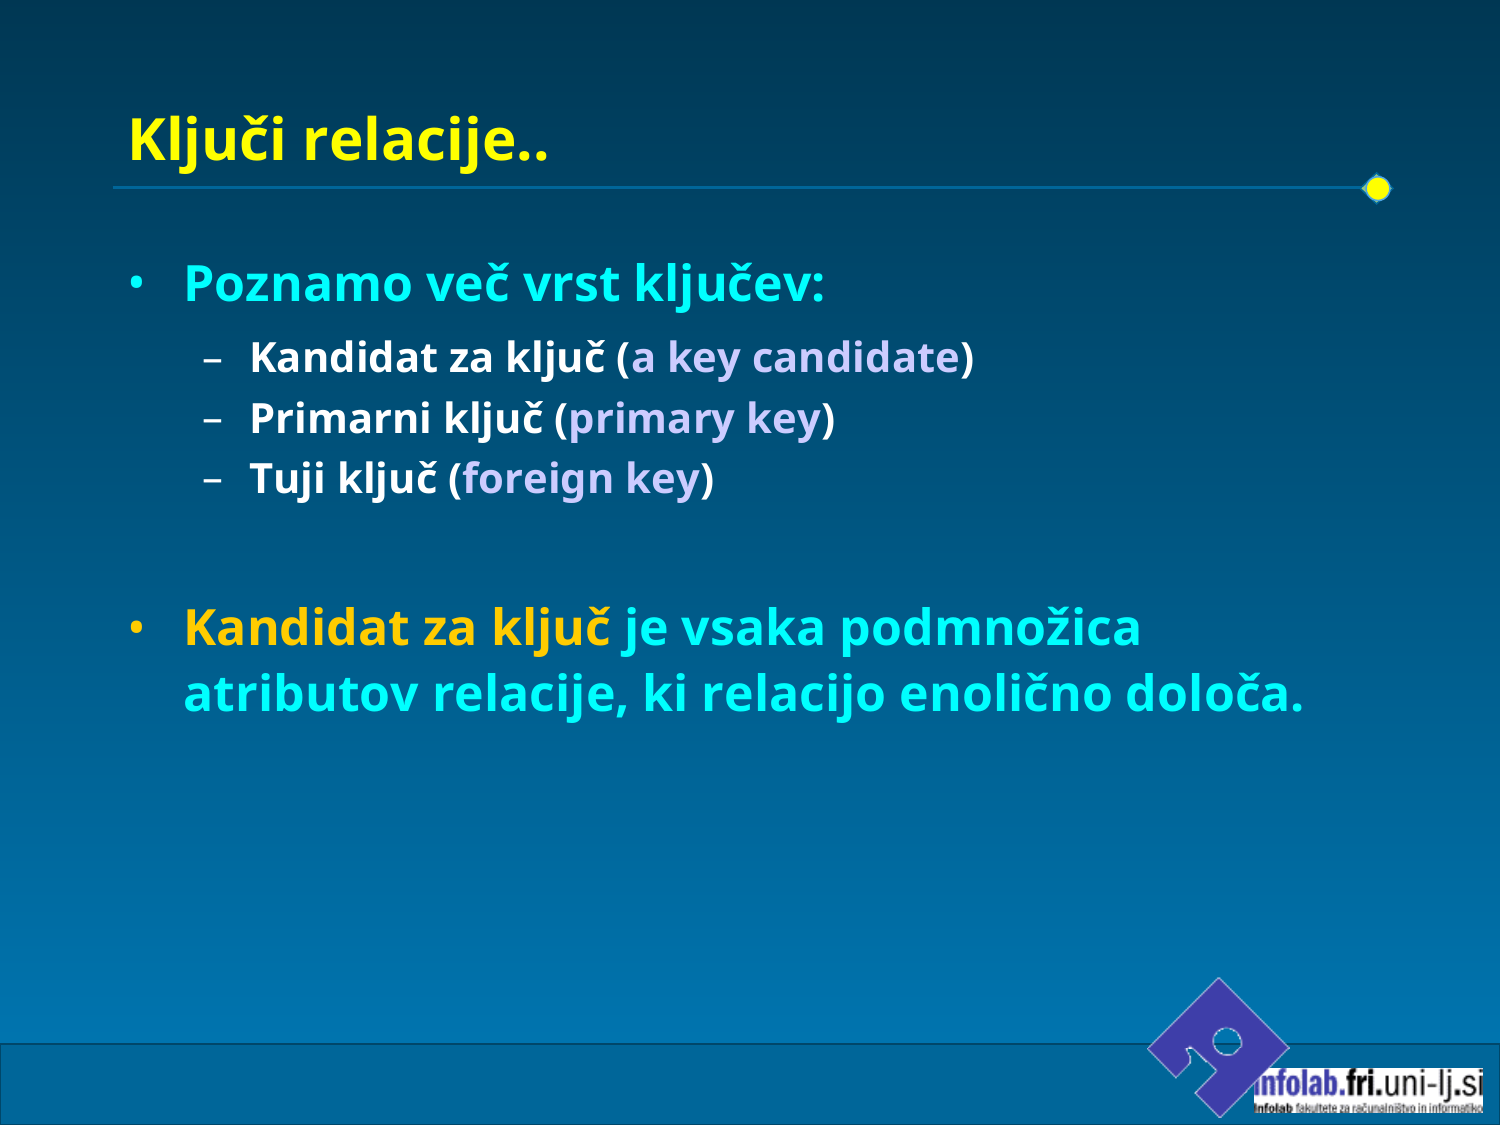

# Ključi relacije..
Poznamo več vrst ključev:
Kandidat za ključ (a key candidate)
Primarni ključ (primary key)
Tuji ključ (foreign key)
Kandidat za ključ je vsaka podmnožica atributov relacije, ki relacijo enolično določa.